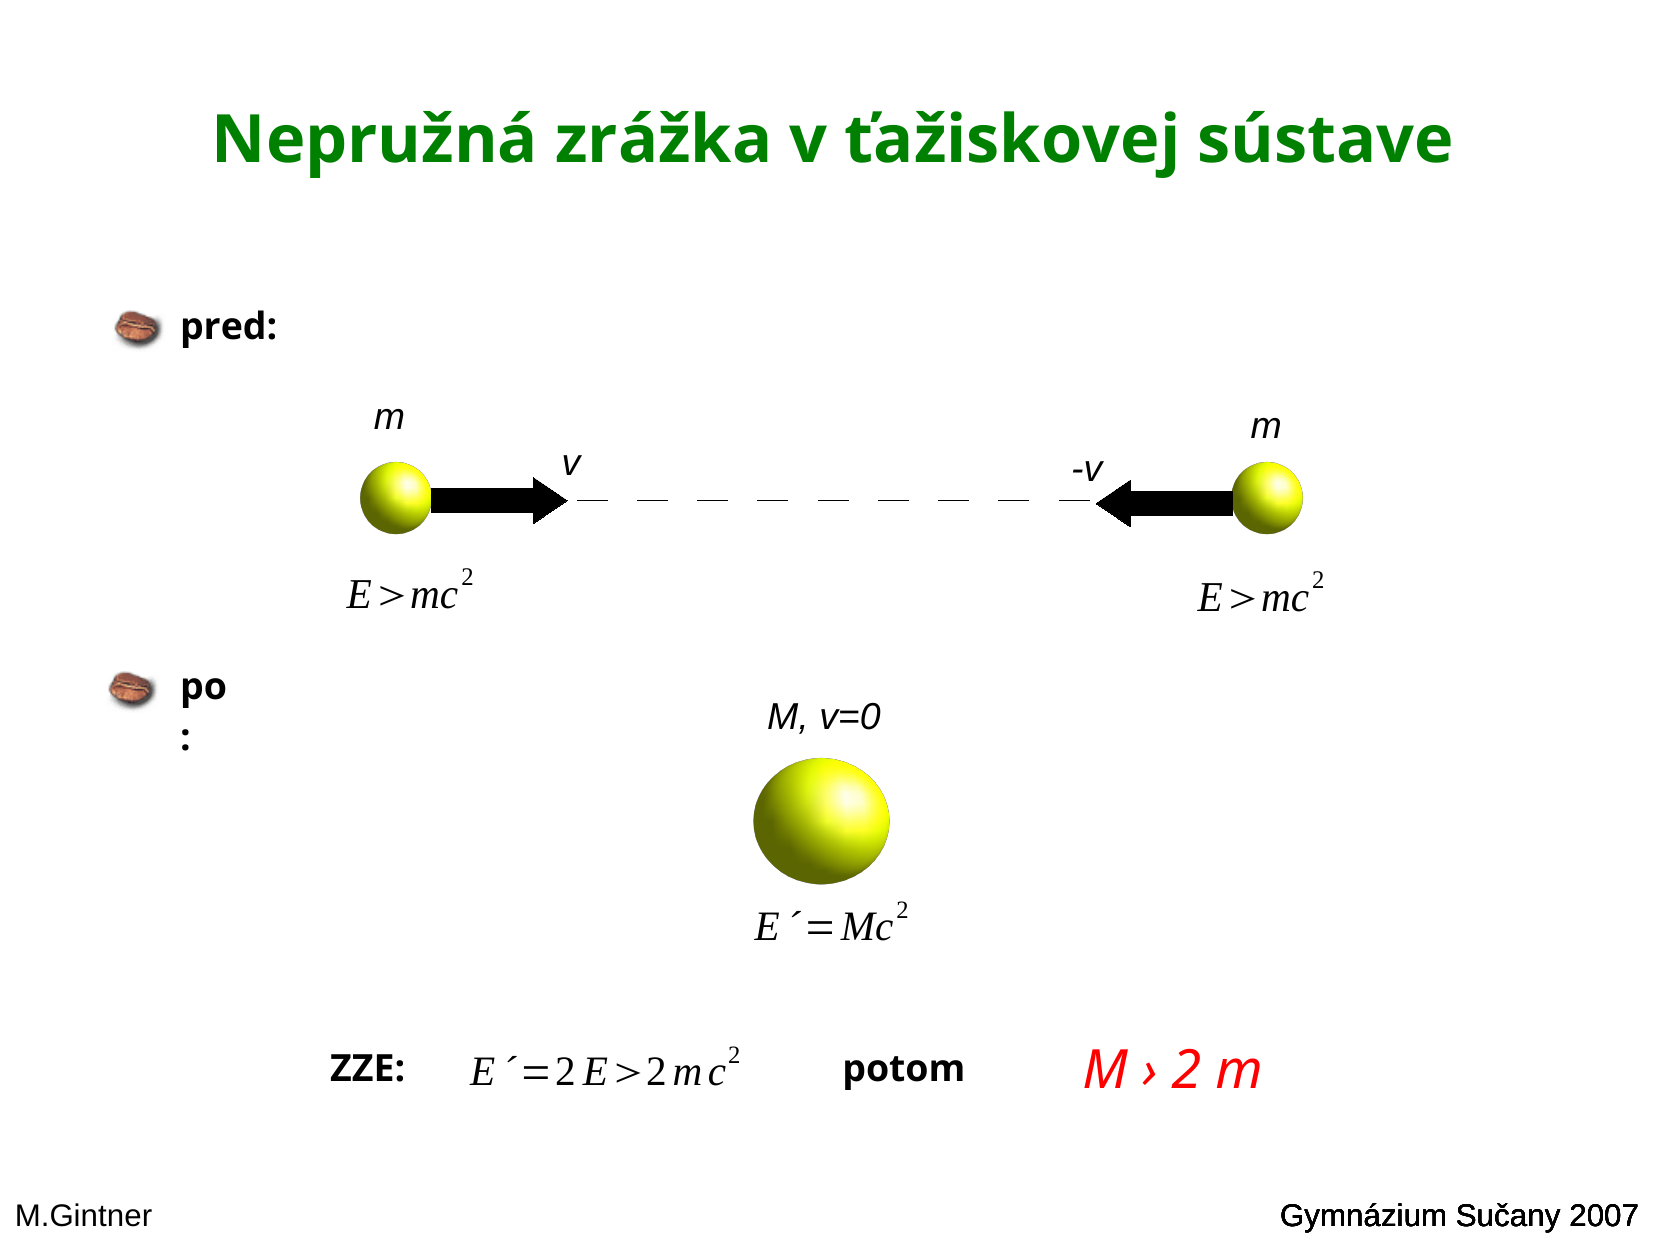

Nepružná zrážka v ťažiskovej sústave
pred:
m
v
m
-v
po:
M, v=0
M › 2 m
ZZE:
potom
M.Gintner
Gymnázium Sučany 2007
Gymnázium Sučany 2007
Gymnázium Sučany 2007
Gymnázium Sučany 2007
Gymnázium Sučany 2007